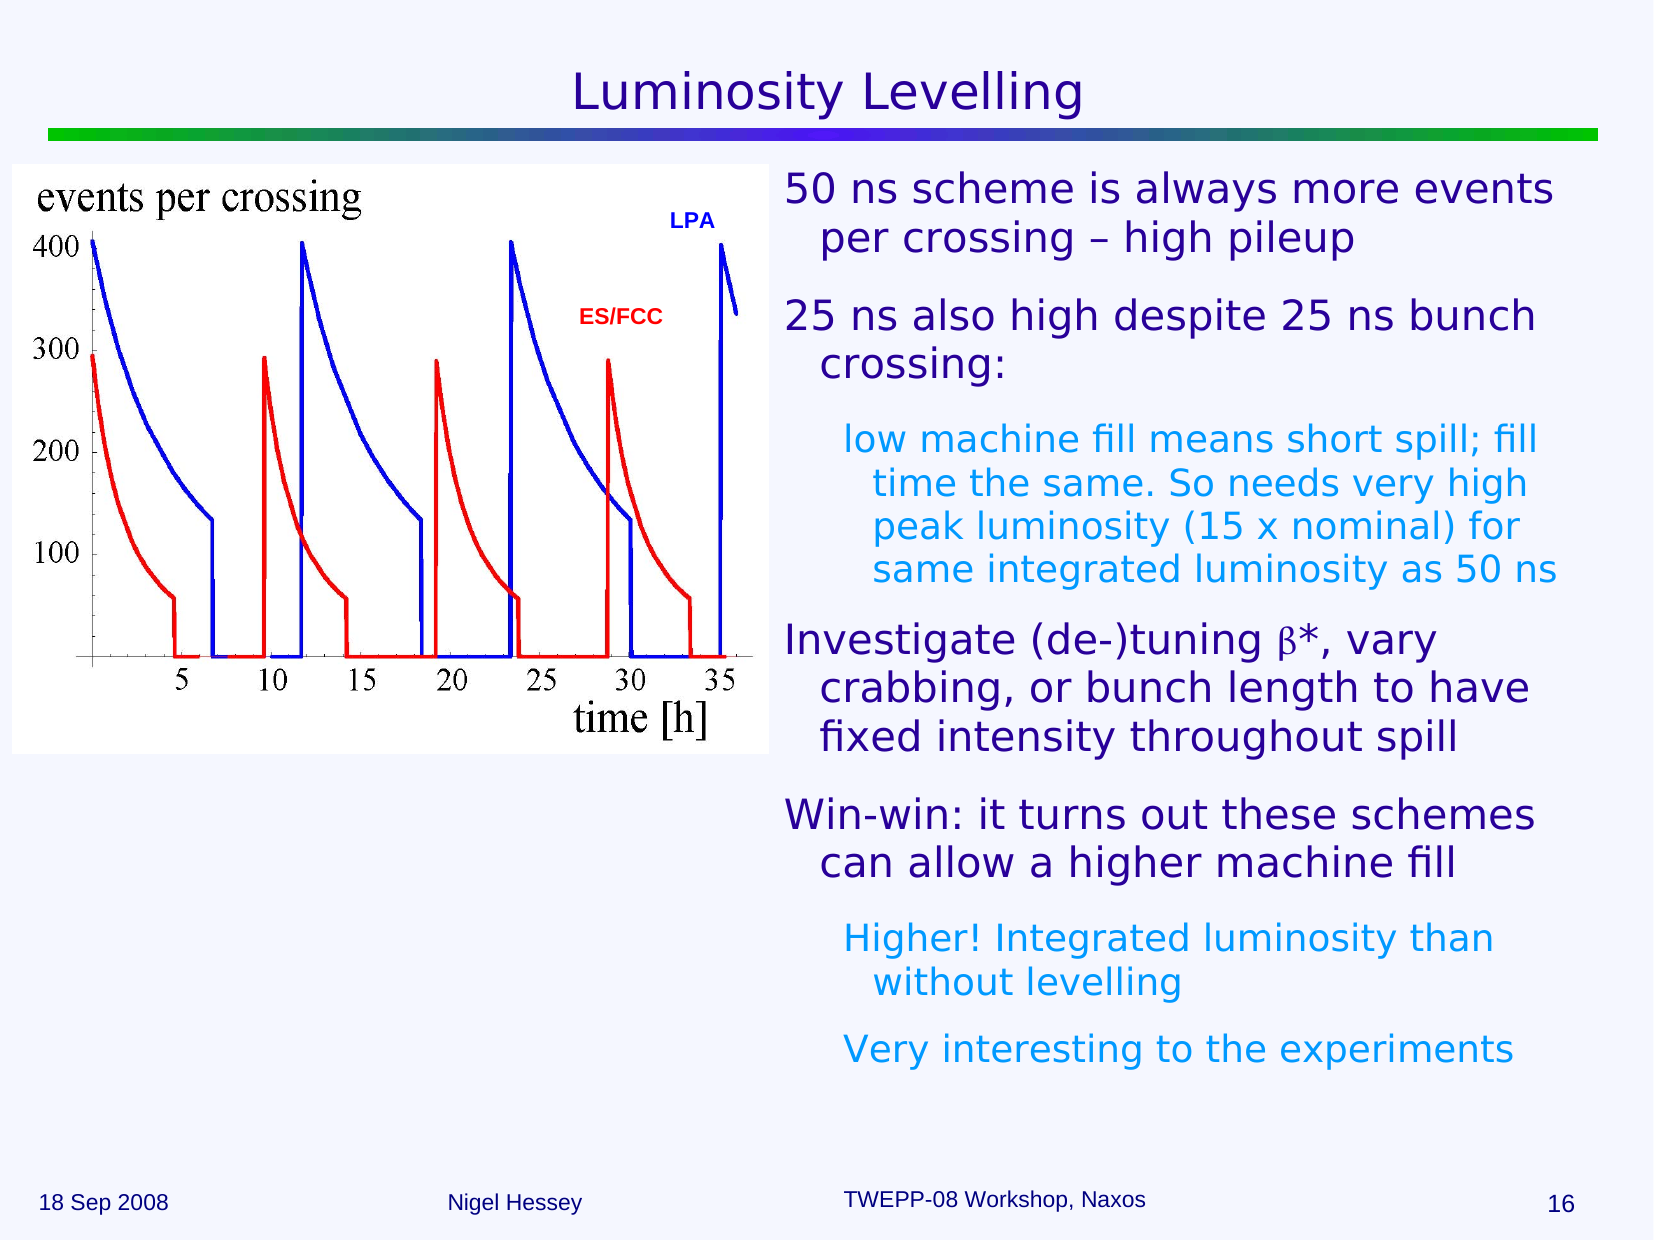

# Luminosity Levelling
50 ns scheme is always more events per crossing – high pileup
25 ns also high despite 25 ns bunch crossing:
low machine fill means short spill; fill time the same. So needs very high peak luminosity (15 x nominal) for same integrated luminosity as 50 ns
Investigate (de-)tuning *, vary crabbing, or bunch length to have fixed intensity throughout spill
Win-win: it turns out these schemes can allow a higher machine fill
Higher! Integrated luminosity than without levelling
Very interesting to the experiments
LPA
ES/FCC